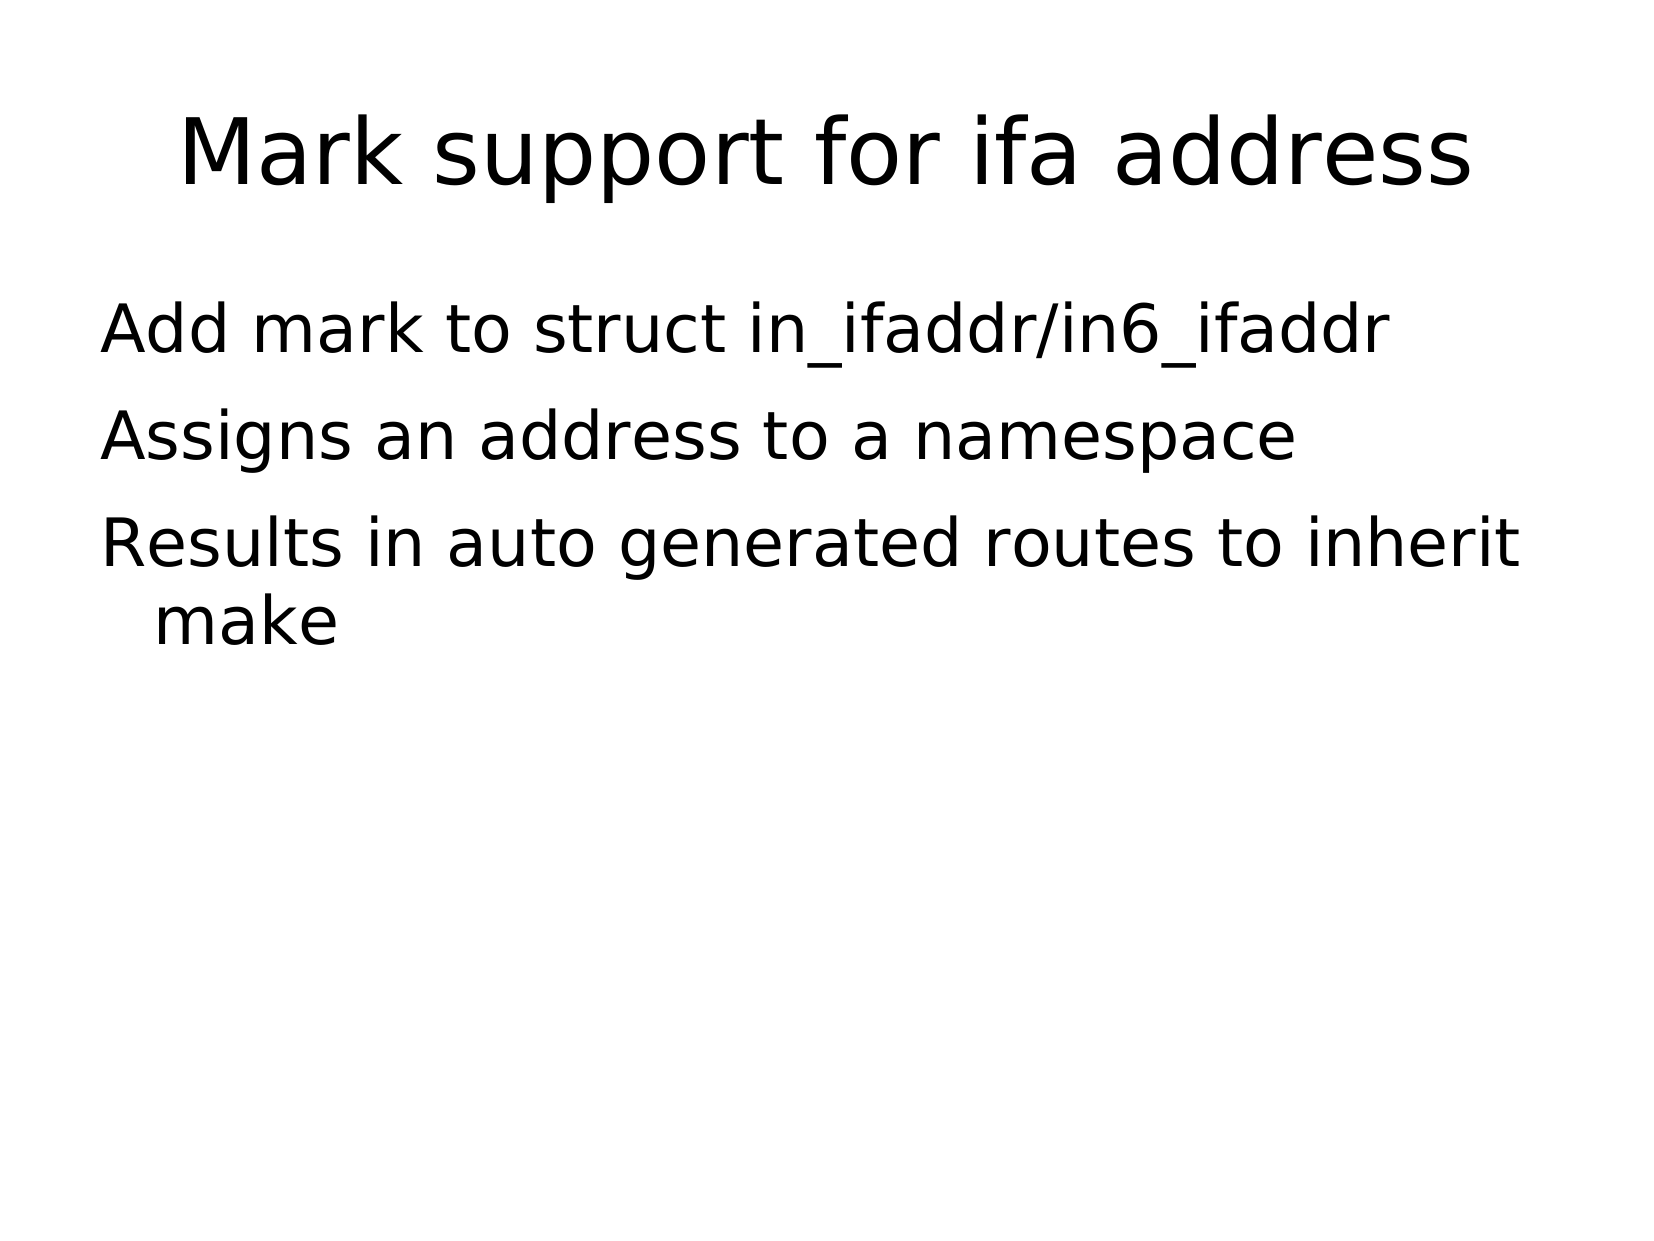

# Mark support for ifa address
Add mark to struct in_ifaddr/in6_ifaddr
Assigns an address to a namespace
Results in auto generated routes to inherit make